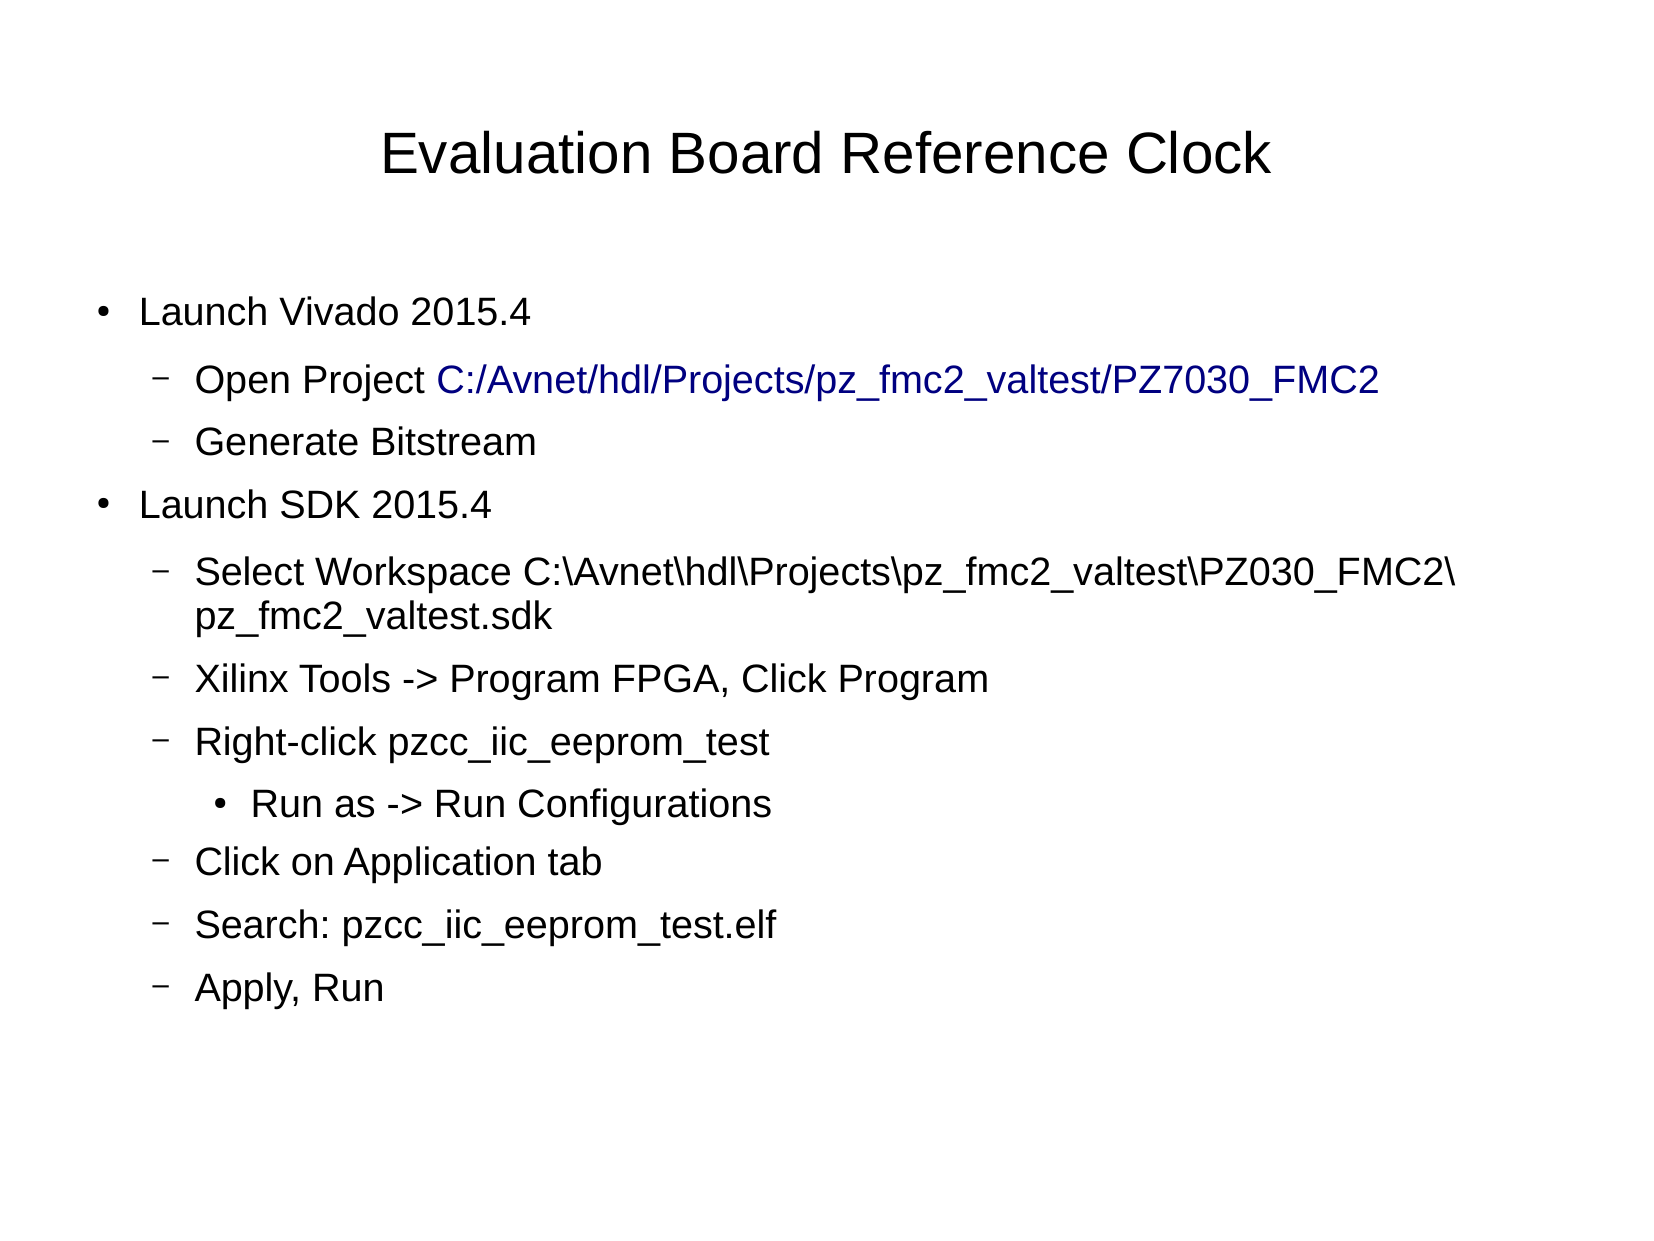

# Evaluation Board Reference Clock
Launch Vivado 2015.4
Open Project C:/Avnet/hdl/Projects/pz_fmc2_valtest/PZ7030_FMC2
Generate Bitstream
Launch SDK 2015.4
Select Workspace C:\Avnet\hdl\Projects\pz_fmc2_valtest\PZ030_FMC2\pz_fmc2_valtest.sdk
Xilinx Tools -> Program FPGA, Click Program
Right-click pzcc_iic_eeprom_test
Run as -> Run Configurations
Click on Application tab
Search: pzcc_iic_eeprom_test.elf
Apply, Run